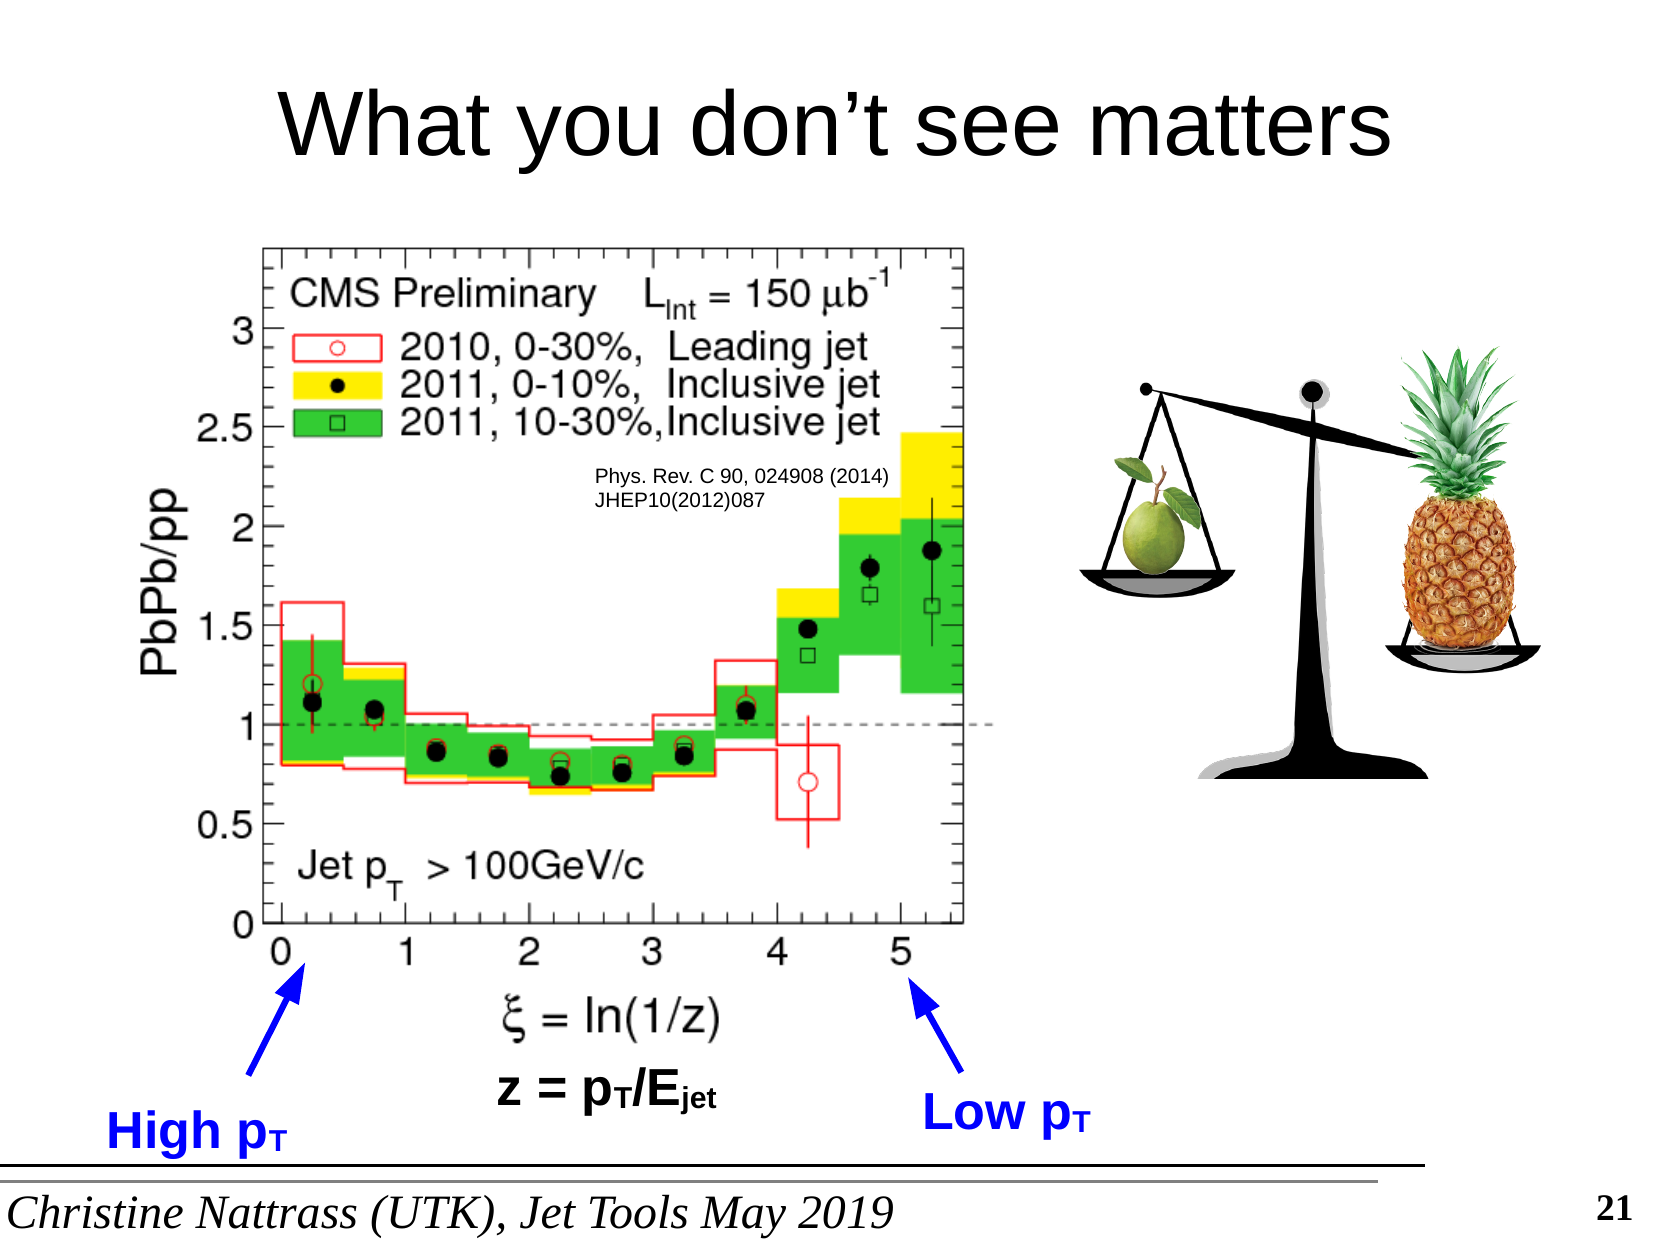

# What you don’t see matters
Phys. Rev. C 90, 024908 (2014)
JHEP10(2012)087
z = pT/Ejet
Low pT
High pT
Low pT
Low pT
Low pT
Low pT
Low pT
High pT
High pT
High pT
High pT